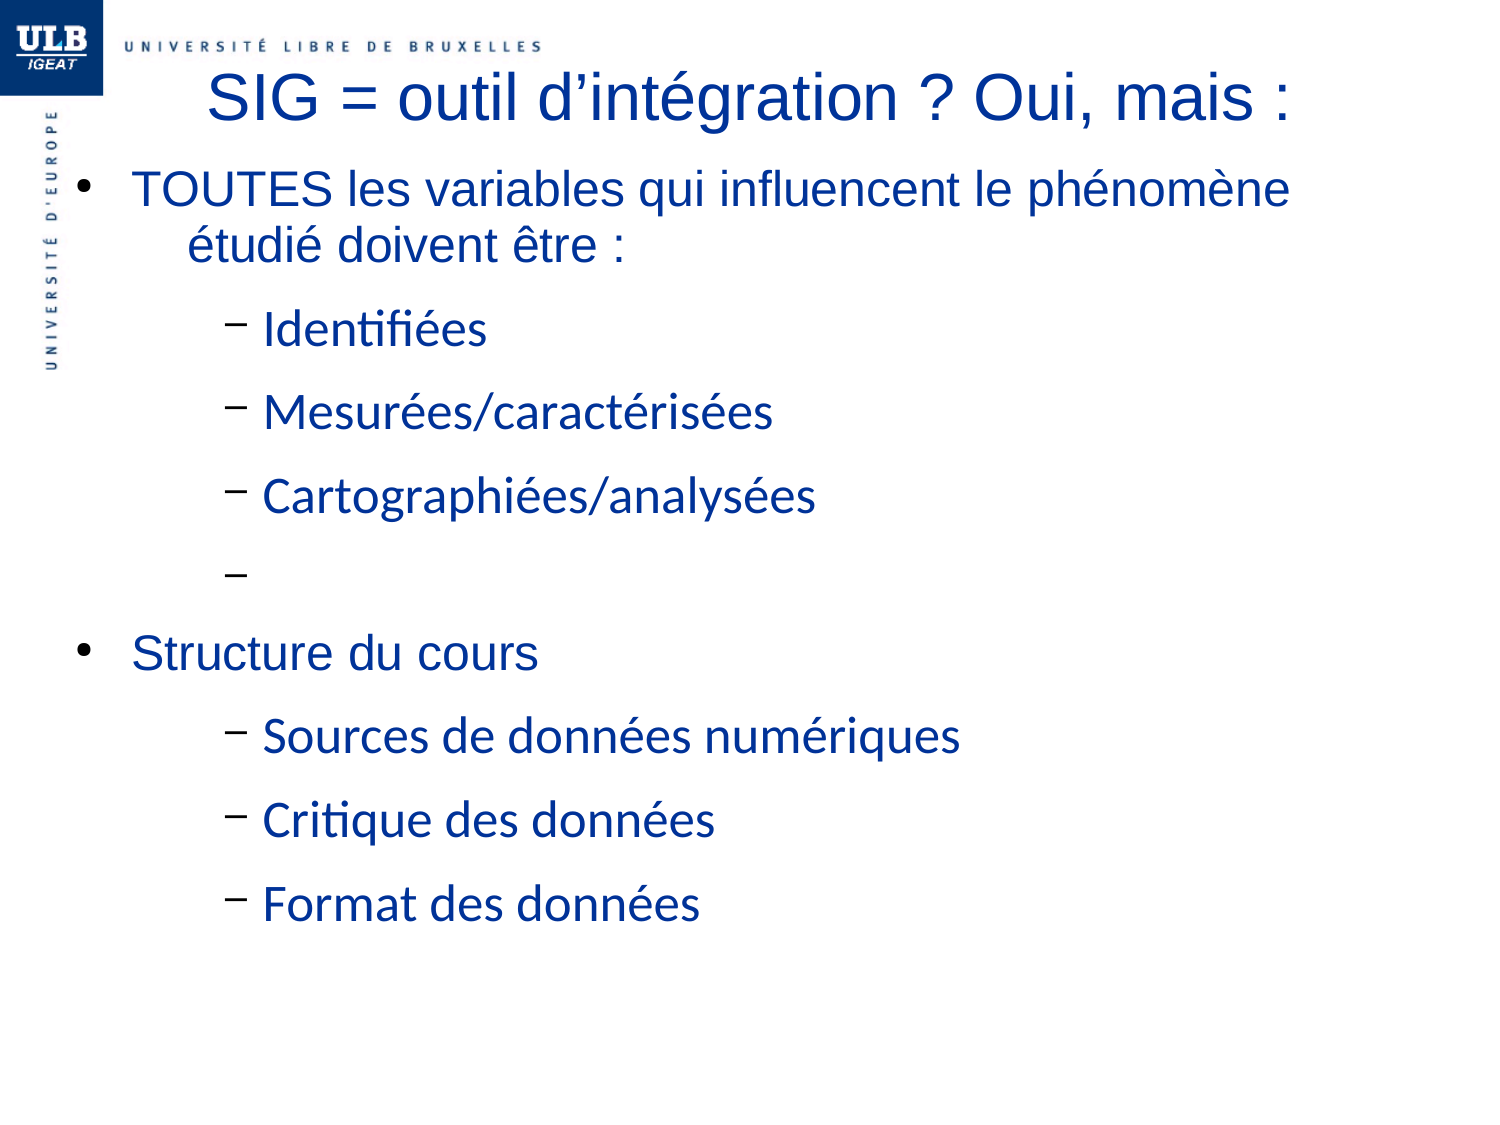

# SIG = outil d’intégration ? Oui, mais :
TOUTES les variables qui influencent le phénomène étudié doivent être :
Identifiées
Mesurées/caractérisées
Cartographiées/analysées
Structure du cours
Sources de données numériques
Critique des données
Format des données